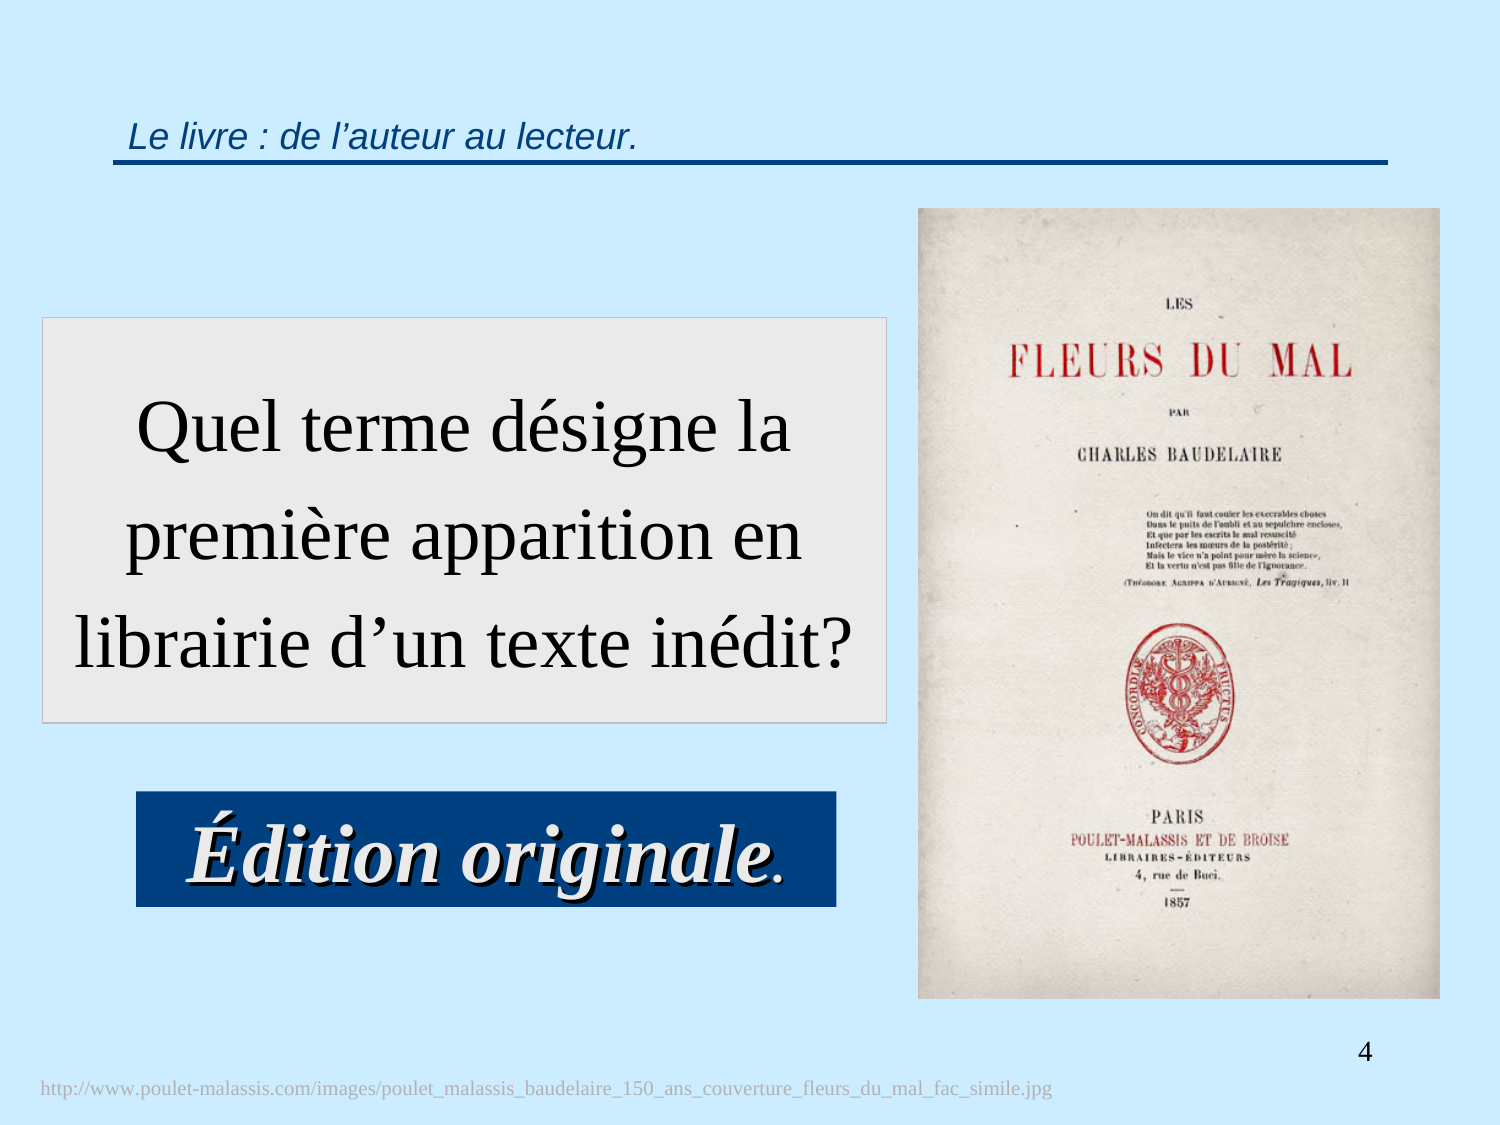

Le livre : de l’auteur au lecteur.
Quel terme désigne la première apparition en librairie d’un texte inédit?
Édition originale.
4
http://www.poulet-malassis.com/images/poulet_malassis_baudelaire_150_ans_couverture_fleurs_du_mal_fac_simile.jpg